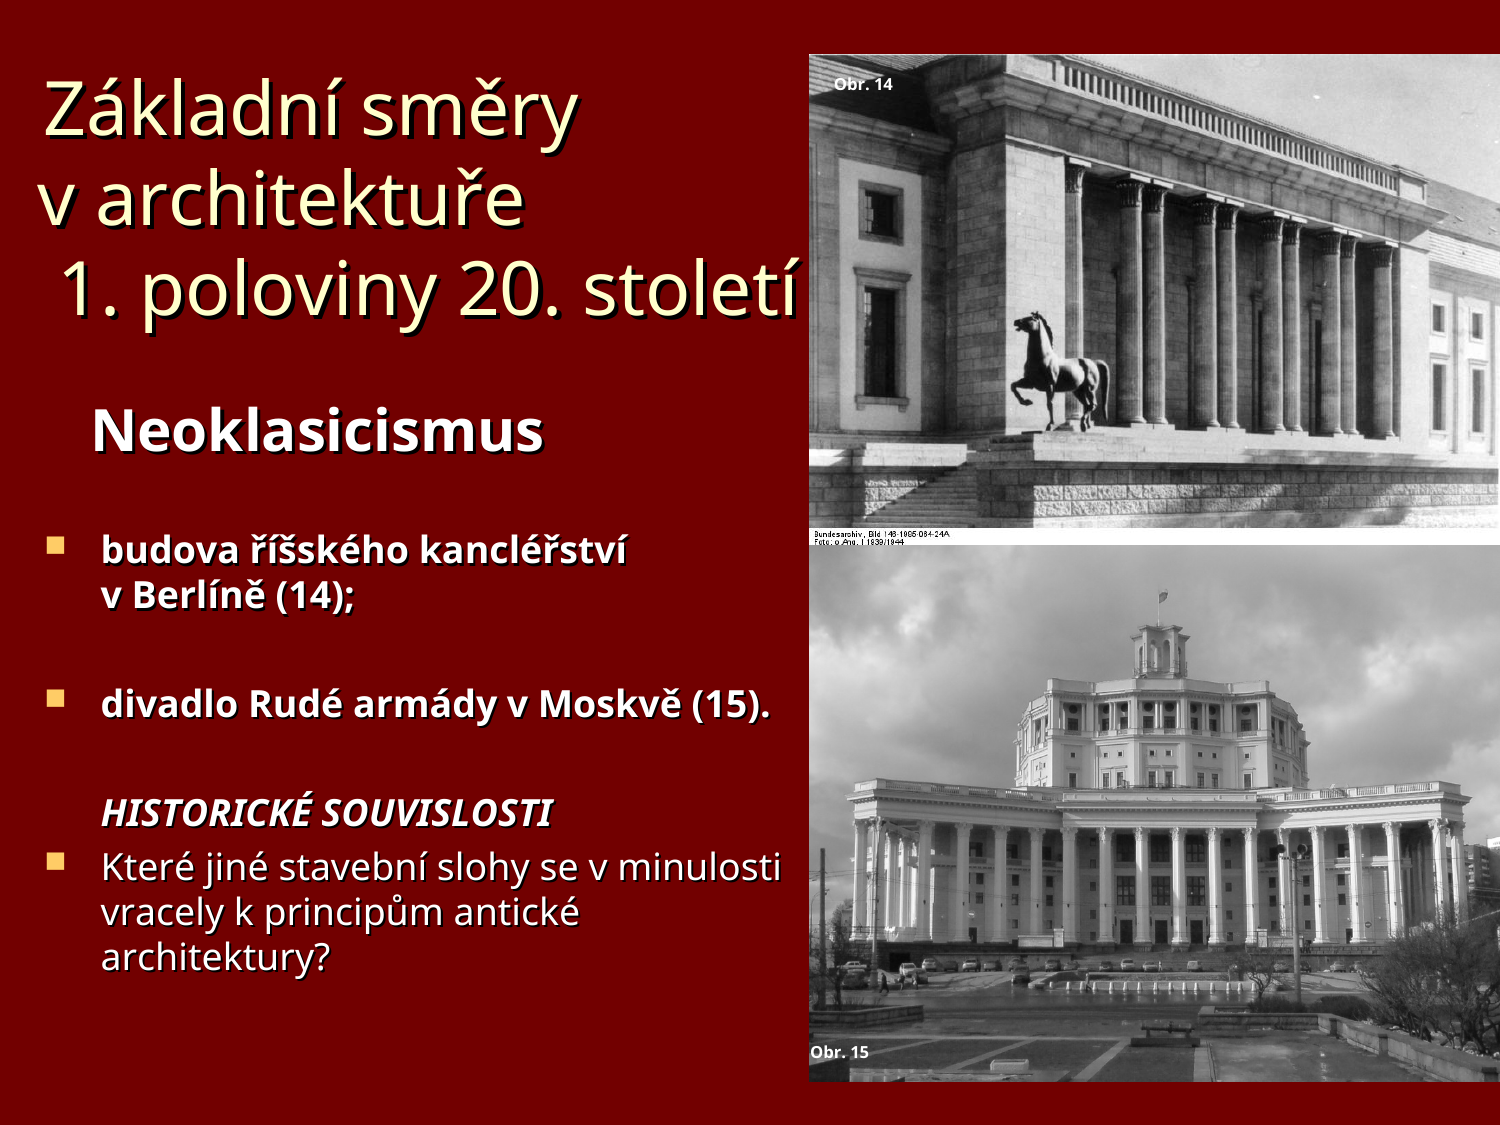

# Základní směry v architektuře 1. poloviny 20. století
Obr. 14
 Neoklasicismus
budova říšského kancléřství
v Berlíně (14);
divadlo Rudé armády v Moskvě (15).
	HISTORICKÉ SOUVISLOSTI
Které jiné stavební slohy se v minulosti vracely k principům antické architektury?
Obr. 15